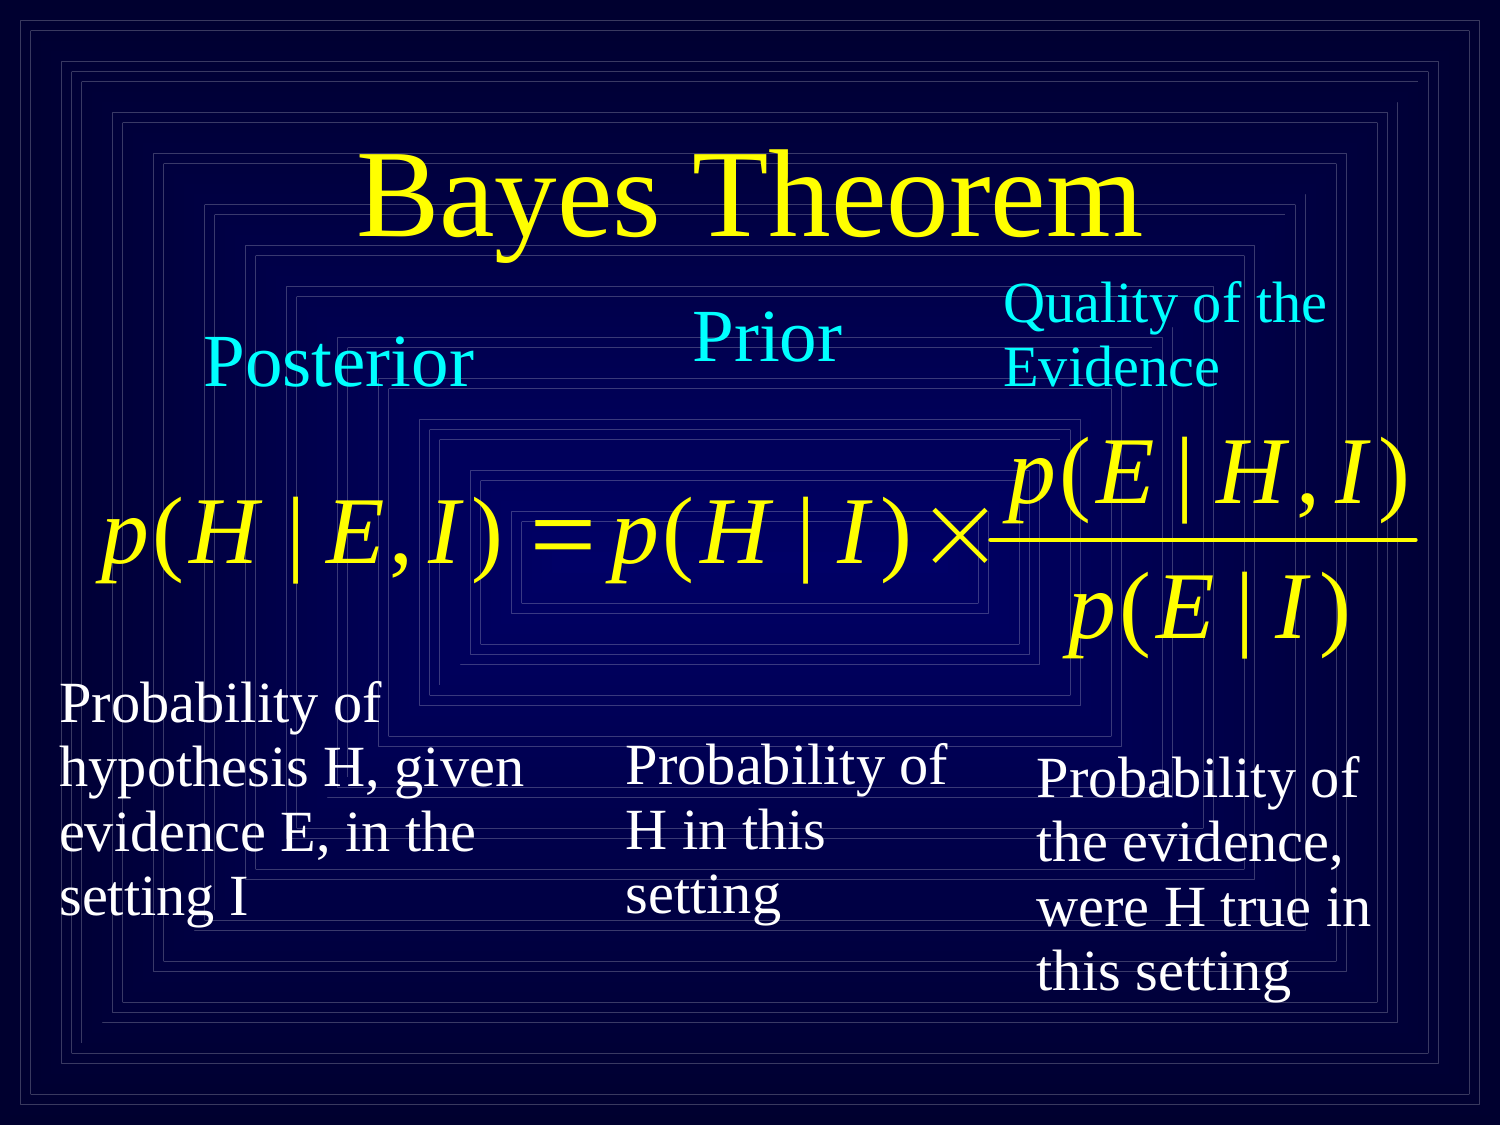

# Bayes Theorem
Quality of the Evidence
Prior
Posterior
Probability of hypothesis H, given evidence E, in the setting I
Probability of H in this setting
Probability of the evidence, were H true in this setting